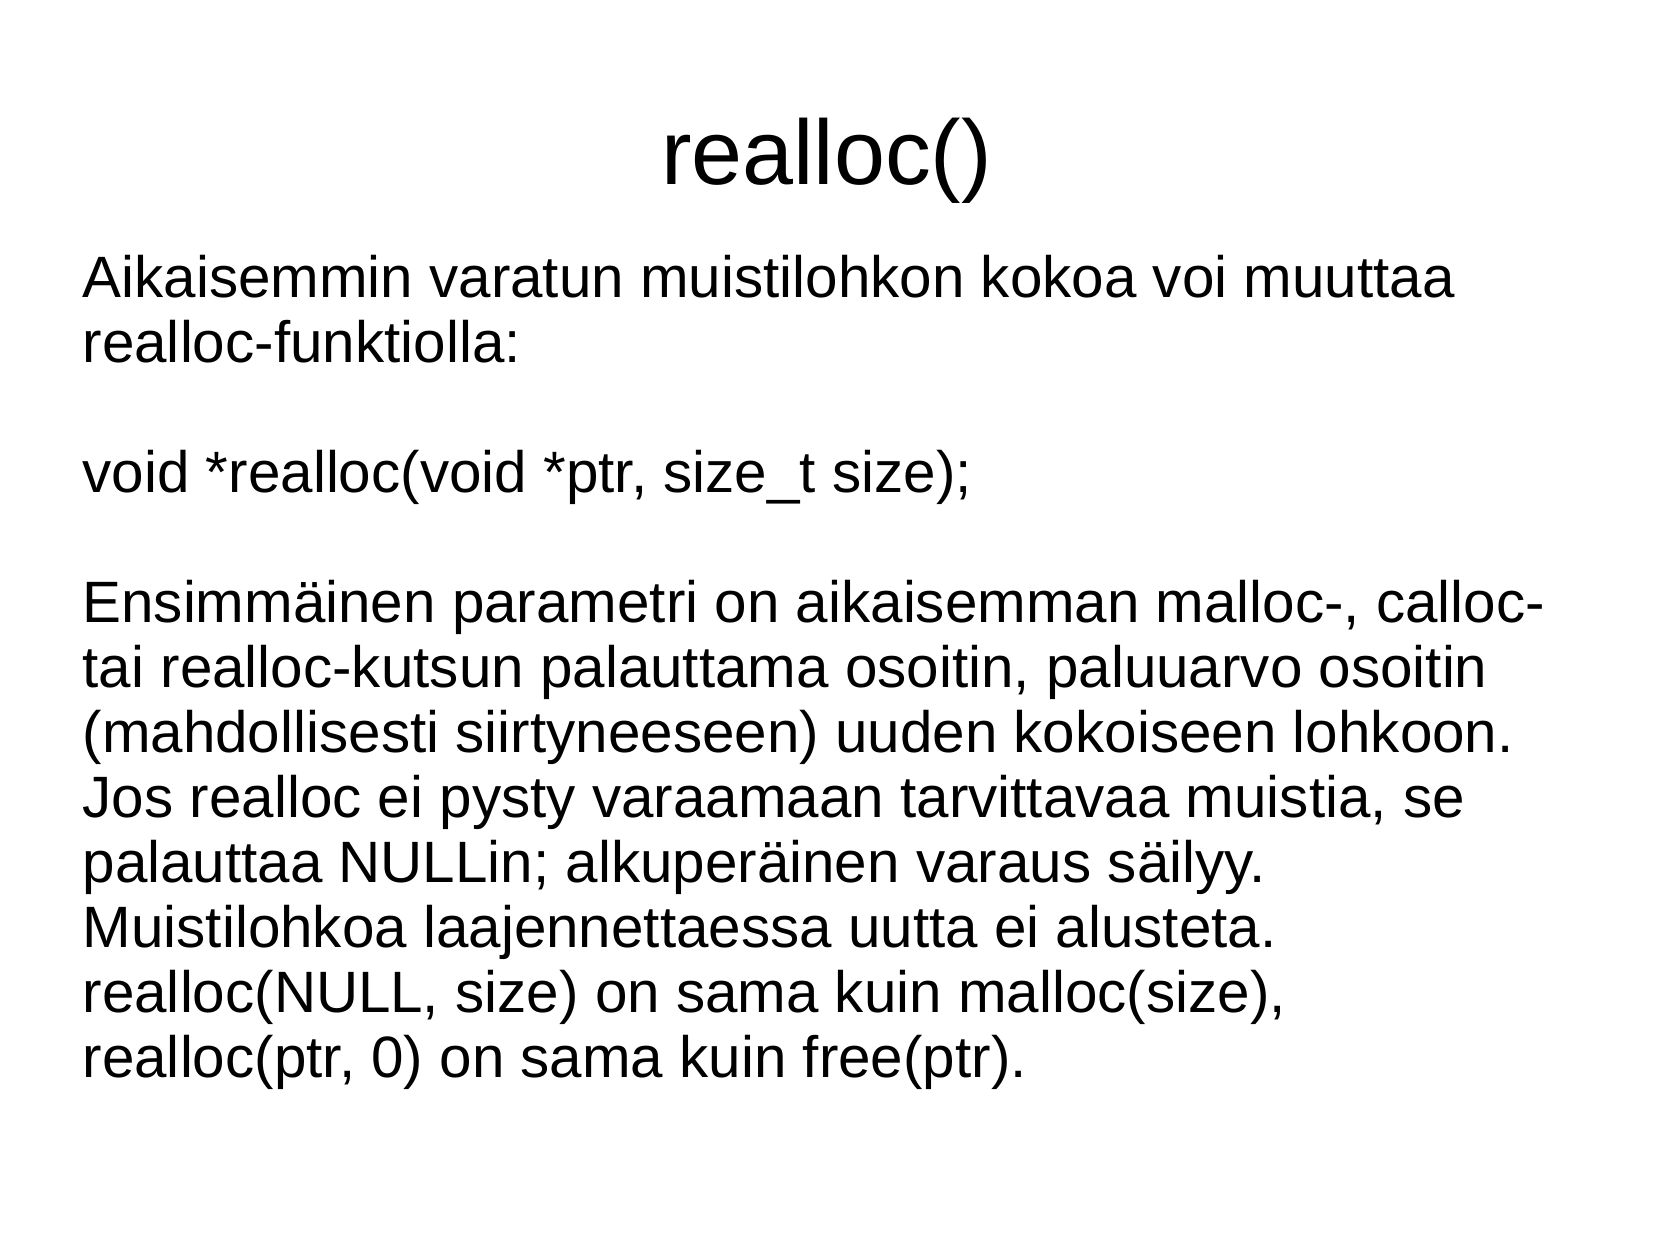

# realloc()
Aikaisemmin varatun muistilohkon kokoa voi muuttaa realloc-funktiolla:
void *realloc(void *ptr, size_t size);
Ensimmäinen parametri on aikaisemman malloc-, calloc- tai realloc-kutsun palauttama osoitin, paluuarvo osoitin (mahdollisesti siirtyneeseen) uuden kokoiseen lohkoon.
Jos realloc ei pysty varaamaan tarvittavaa muistia, se palauttaa NULLin; alkuperäinen varaus säilyy.
Muistilohkoa laajennettaessa uutta ei alusteta.
realloc(NULL, size) on sama kuin malloc(size),
realloc(ptr, 0) on sama kuin free(ptr).